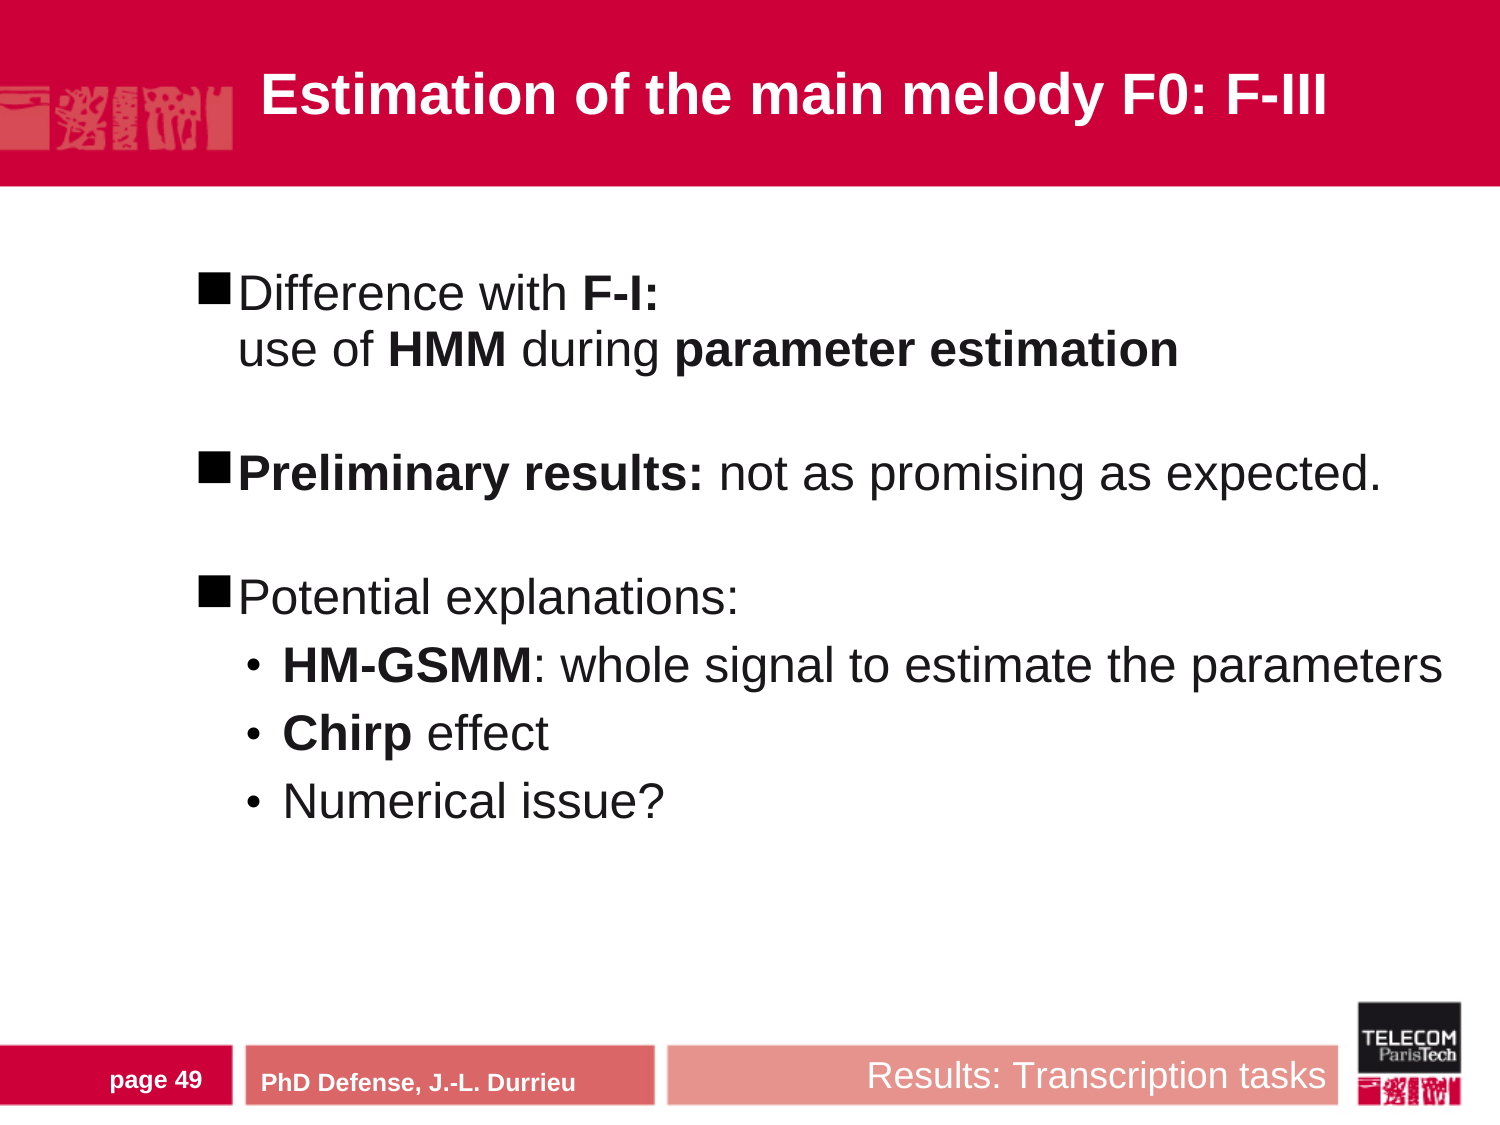

# Estimation of the main melody F0: F-III
Difference with F-I:
use of HMM during parameter estimation
Preliminary results: not as promising as expected.
Potential explanations:
HM-GSMM: whole signal to estimate the parameters
Chirp effect
Numerical issue?
Results: Transcription tasks
49